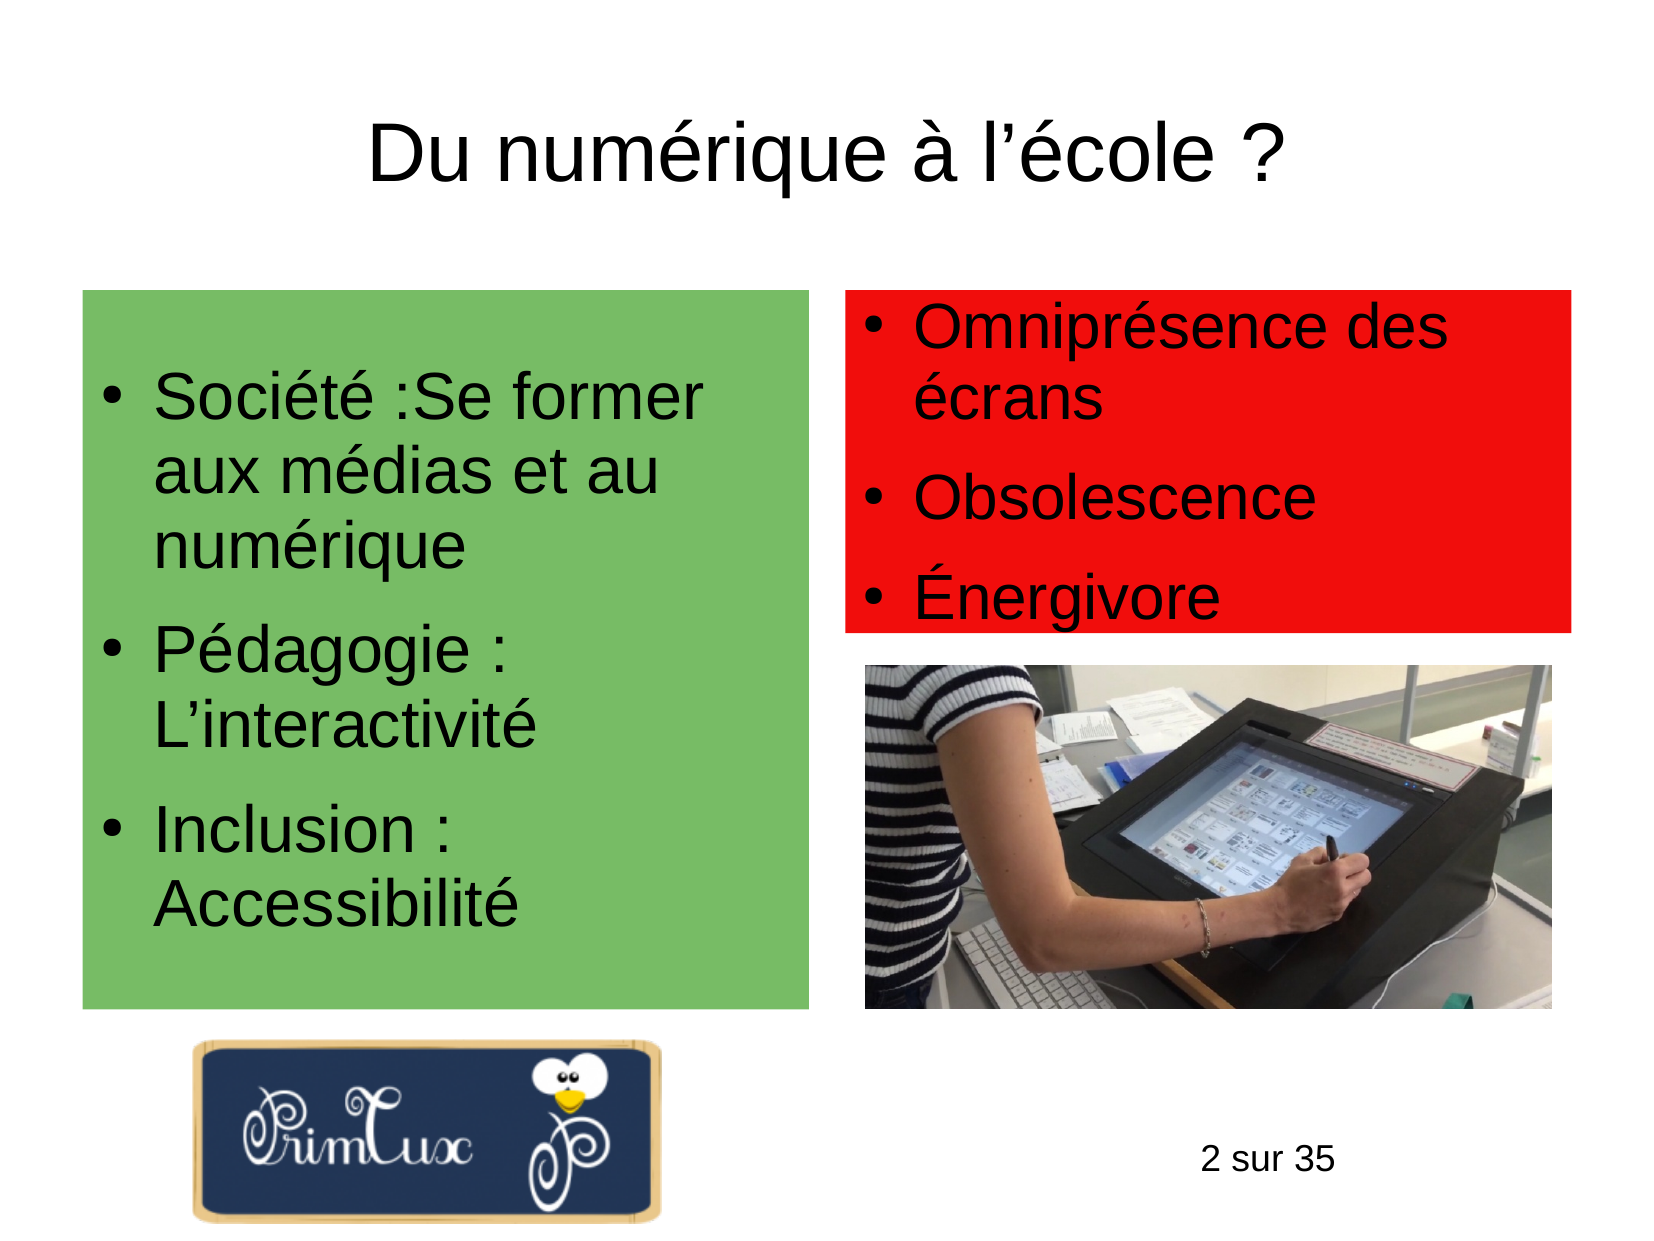

# Du numérique à l’école ?
Société :Se former aux médias et au numérique
Pédagogie : L’interactivité
Inclusion : Accessibilité
Omniprésence des écrans
Obsolescence
Énergivore